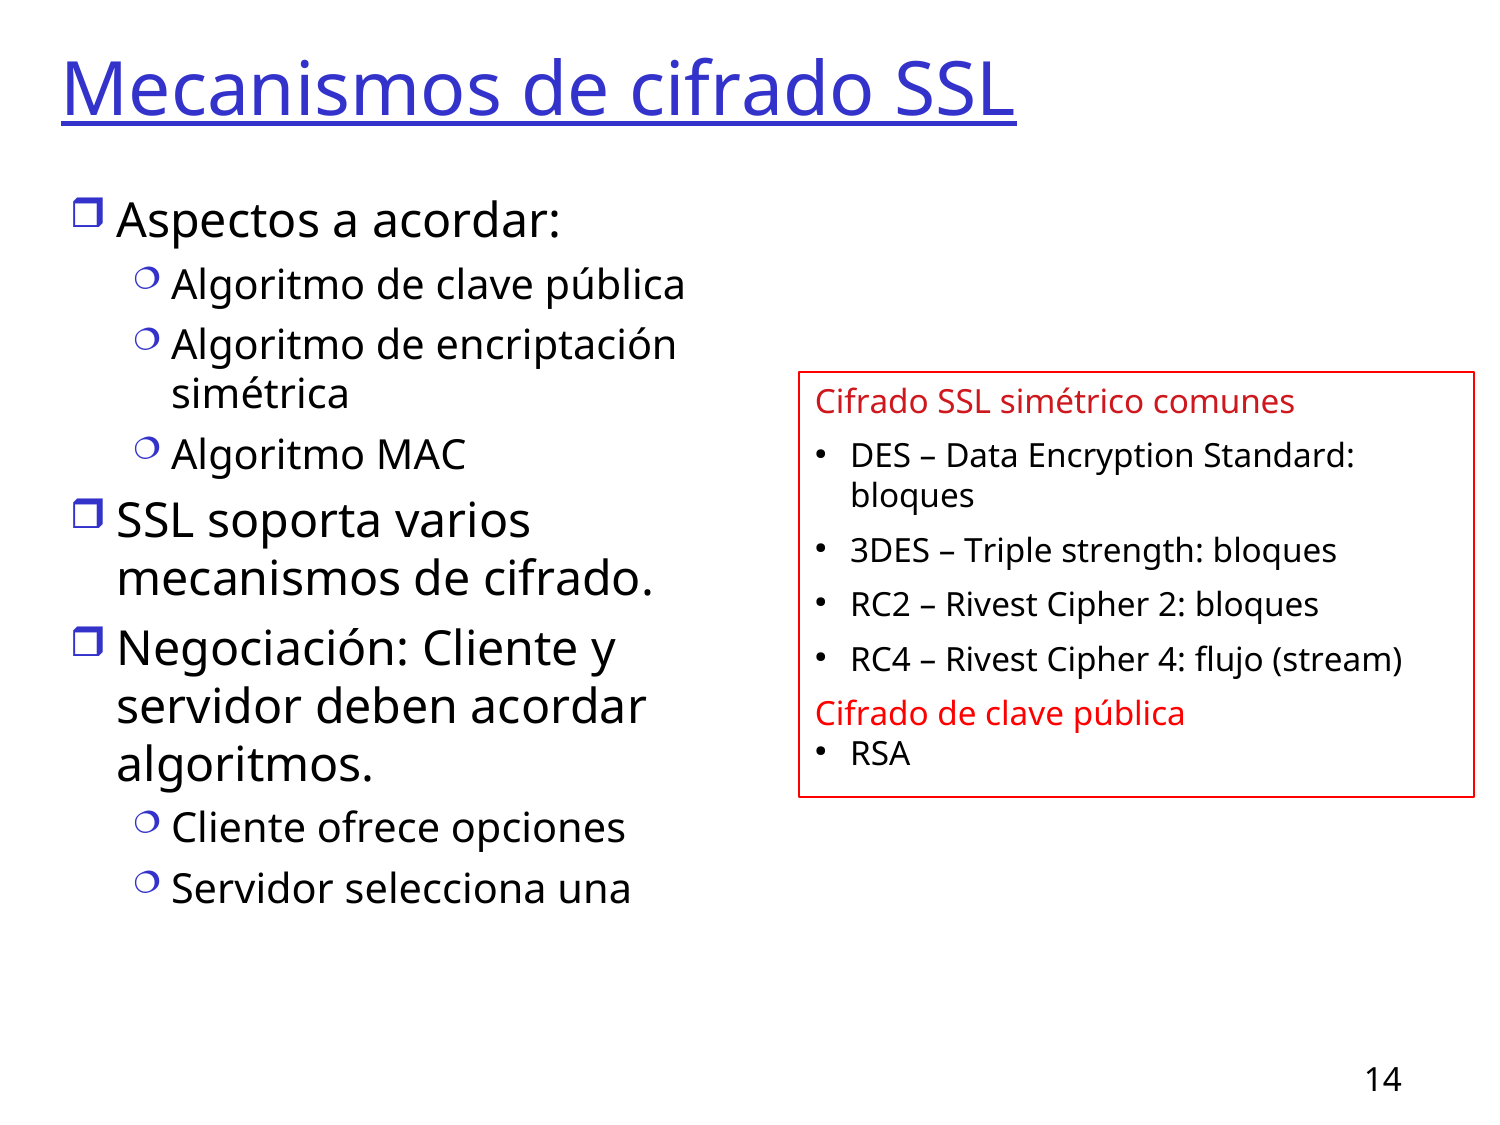

# Mecanismos de cifrado SSL
Aspectos a acordar:
Algoritmo de clave pública
Algoritmo de encriptación simétrica
Algoritmo MAC
SSL soporta varios mecanismos de cifrado.
Negociación: Cliente y servidor deben acordar algoritmos.
Cliente ofrece opciones
Servidor selecciona una
Cifrado SSL simétrico comunes
DES – Data Encryption Standard: bloques
3DES – Triple strength: bloques
RC2 – Rivest Cipher 2: bloques
RC4 – Rivest Cipher 4: flujo (stream)
Cifrado de clave pública
RSA
14